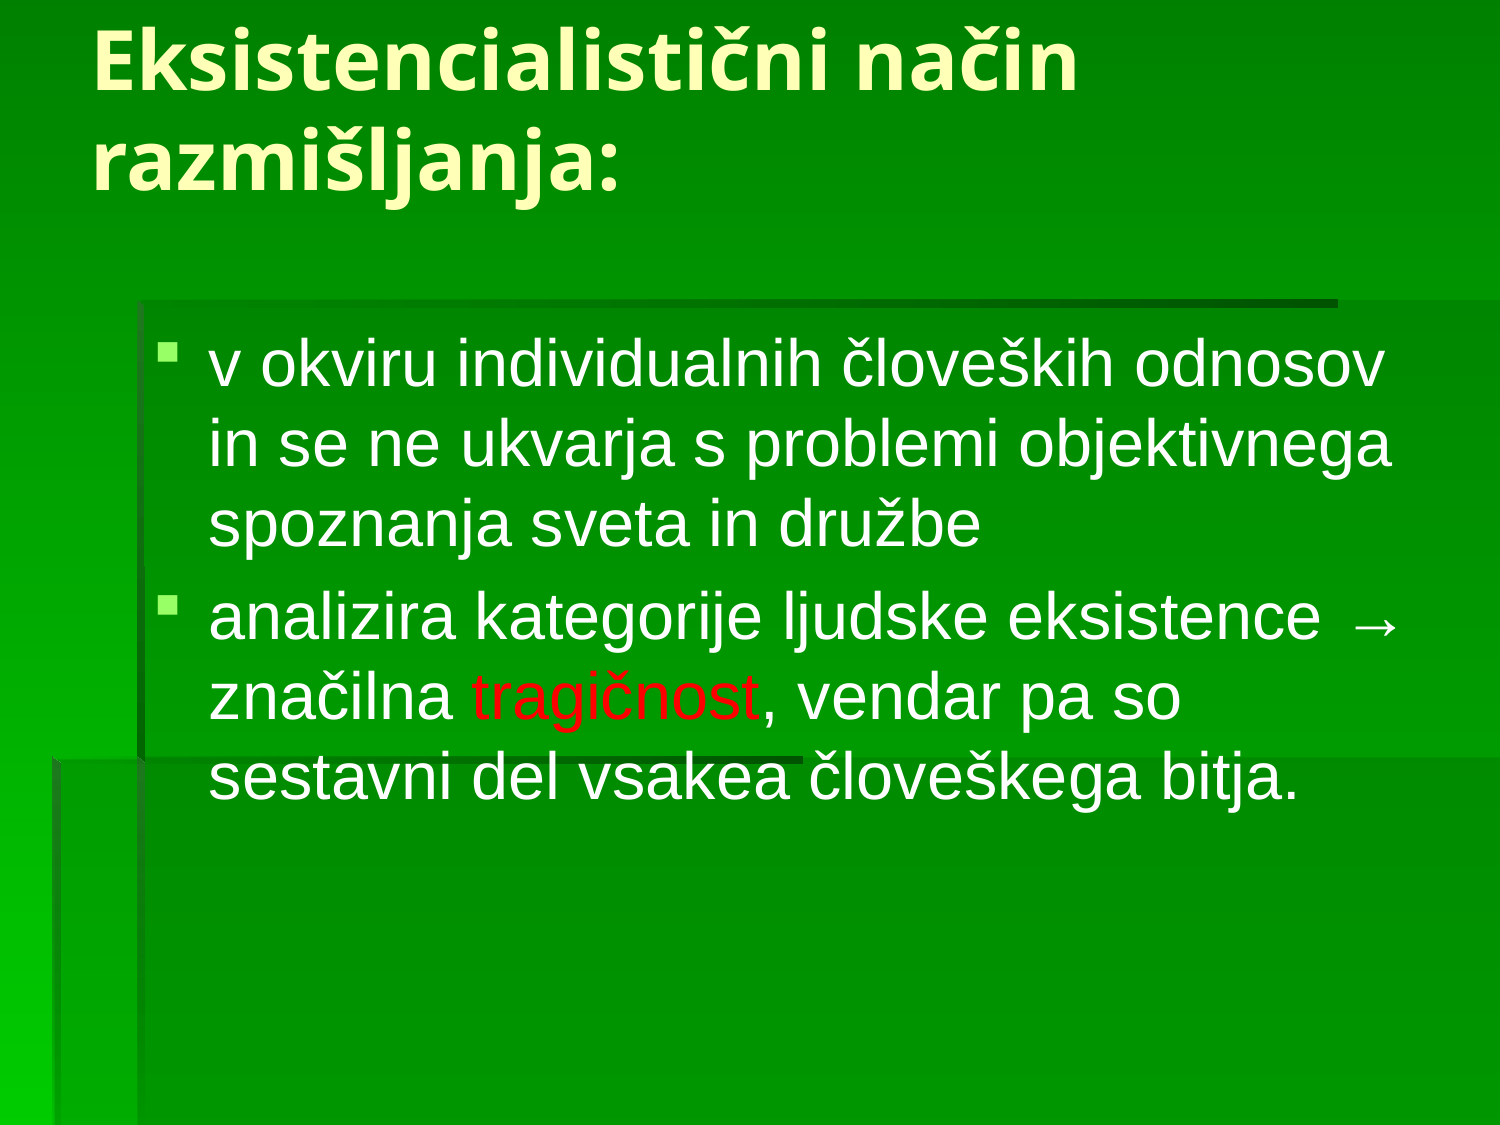

# Eksistencialistični način razmišljanja:
v okviru individualnih človeških odnosov in se ne ukvarja s problemi objektivnega spoznanja sveta in družbe
analizira kategorije ljudske eksistence → značilna tragičnost, vendar pa so sestavni del vsakea človeškega bitja.